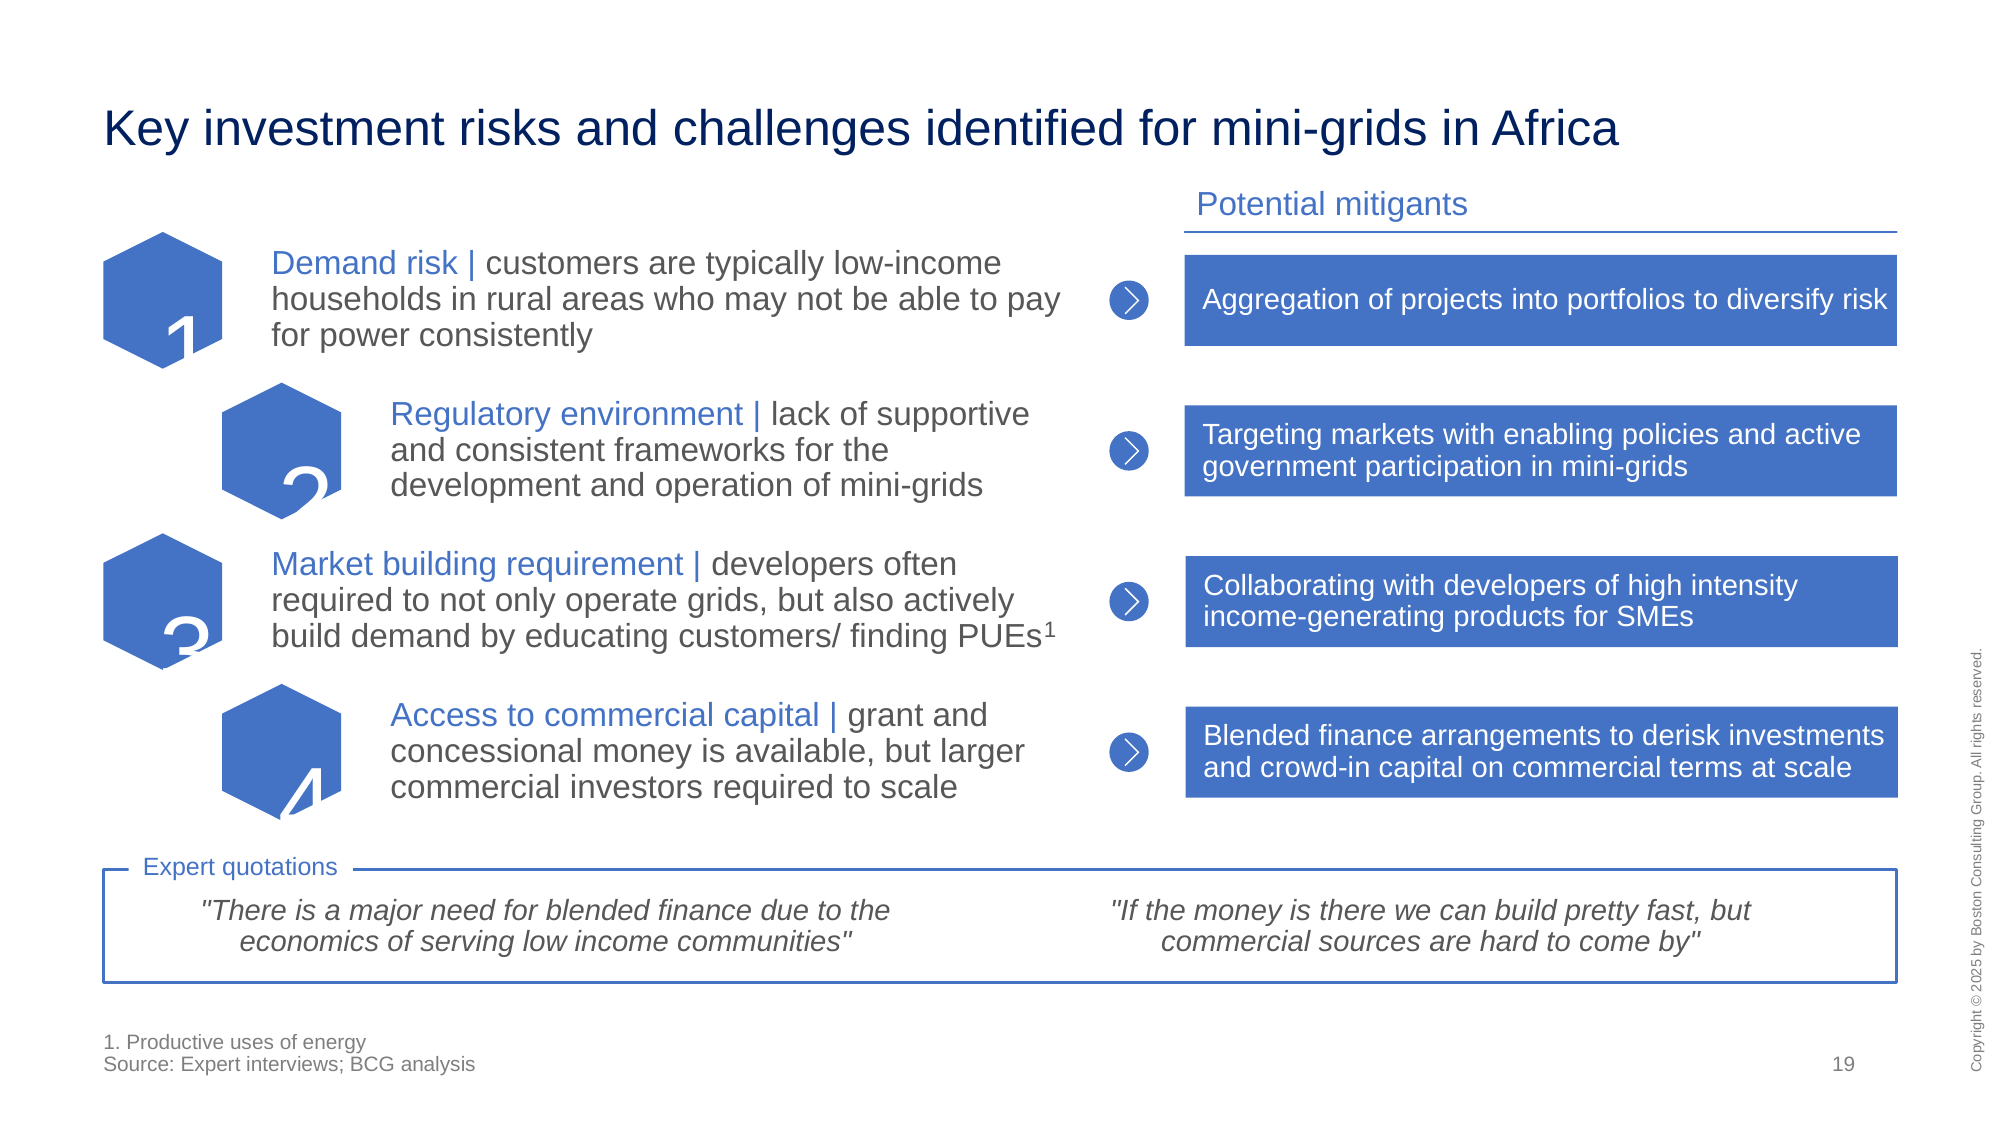

# Key investment risks and challenges identified for mini-grids in Africa
Potential mitigants
1
Demand risk | customers are typically low-income households in rural areas who may not be able to pay for power consistently
Aggregation of projects into portfolios to diversify risk
2
Regulatory environment | lack of supportive and consistent frameworks for the development and operation of mini-grids
Targeting markets with enabling policies and active government participation in mini-grids
3
Market building requirement | developers often required to not only operate grids, but also actively build demand by educating customers/ finding PUEs1
Collaborating with developers of high intensity income-generating products for SMEs
4
Access to commercial capital | grant and concessional money is available, but larger commercial investors required to scale
Blended finance arrangements to derisk investments and crowd-in capital on commercial terms at scale
Expert quotations
"There is a major need for blended finance due to the economics of serving low income communities"
"If the money is there we can build pretty fast, but commercial sources are hard to come by"
1. Productive uses of energy
Source: Expert interviews; BCG analysis